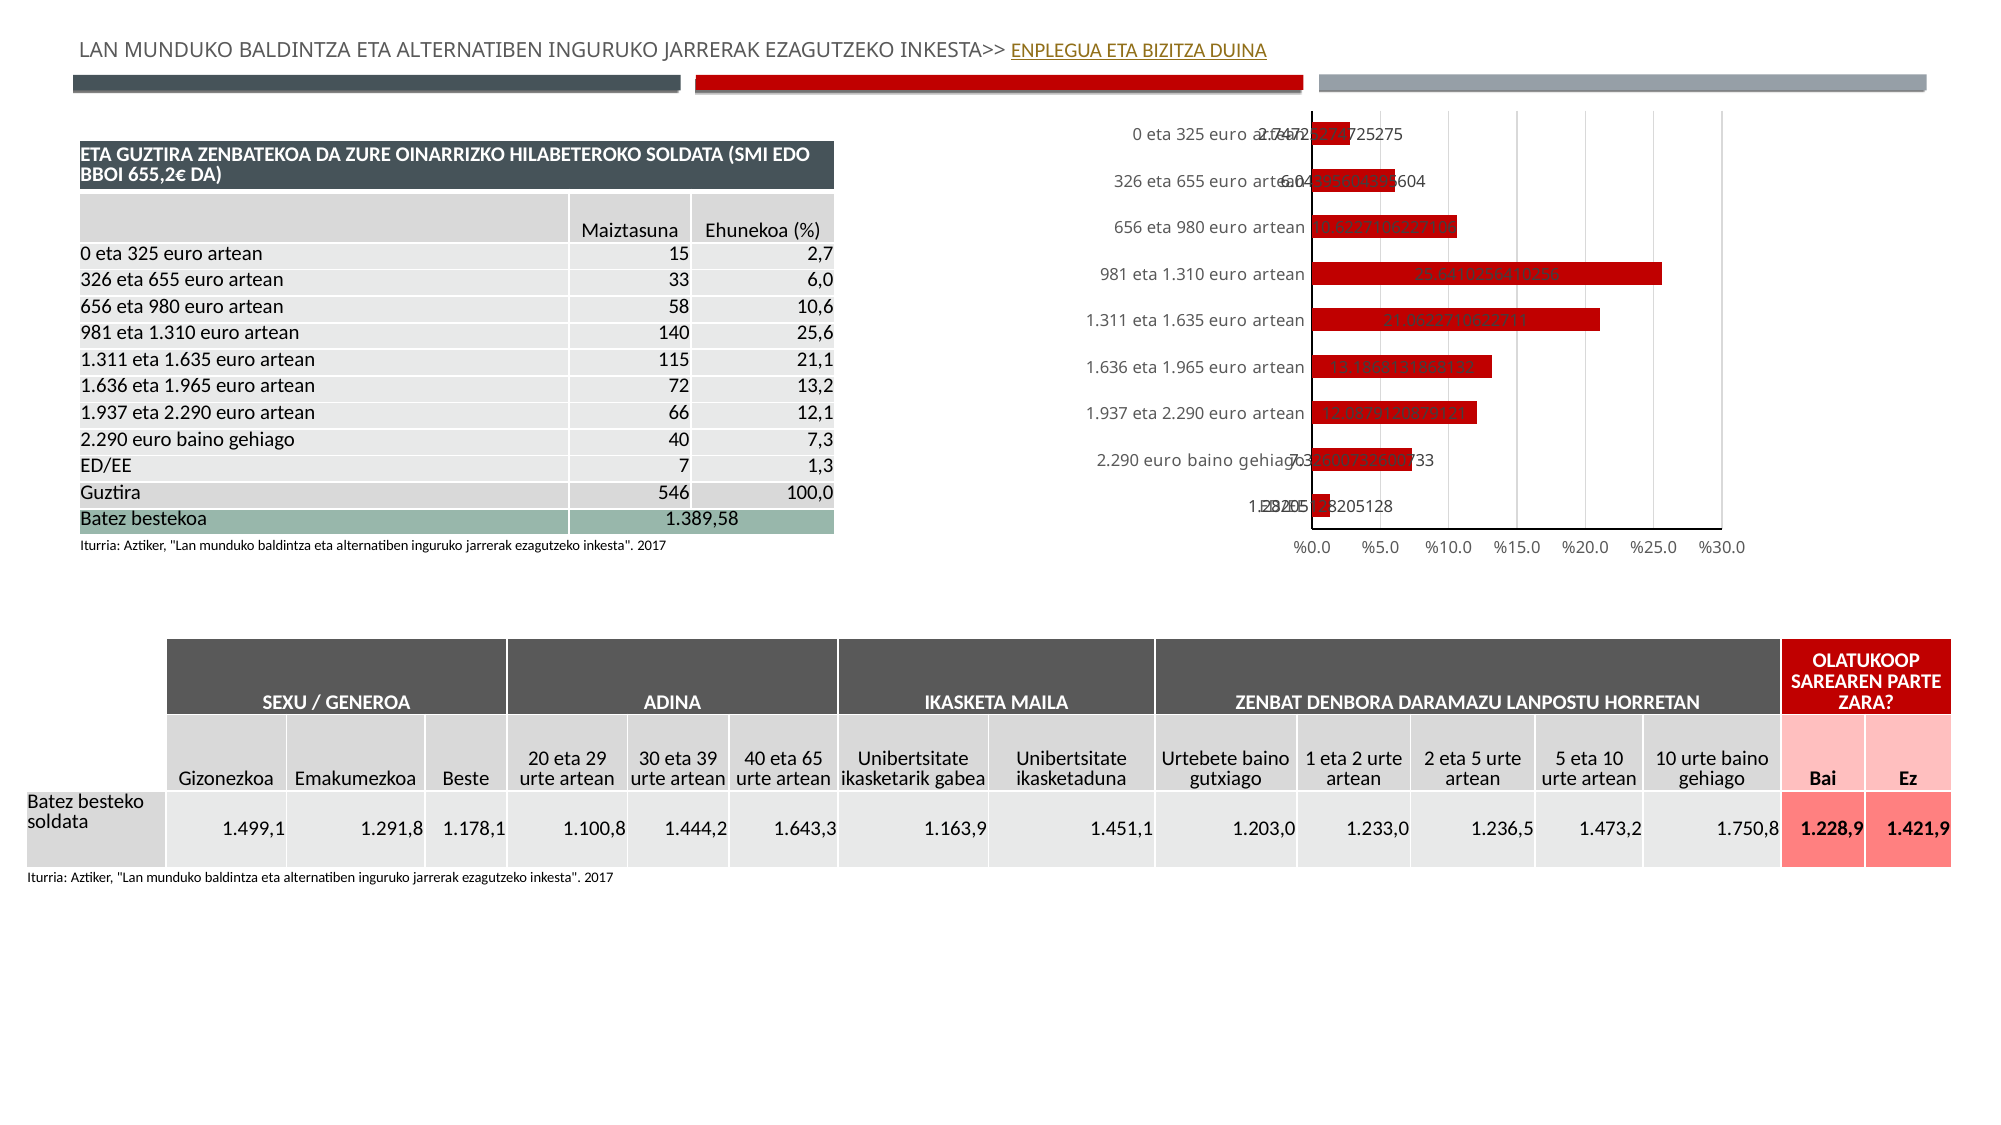

LAN MUNDUKO BALDINTZA ETA ALTERNATIBEN INGURUKO JARRERAK EZAGUTZEKO INKESTA>> ENPLEGUA ETA BIZITZA DUINA
### Chart
| Category | |
|---|---|
| ED/EE | 1.28205128205128 |
| 2.290 euro baino gehiago | 7.32600732600733 |
| 1.937 eta 2.290 euro artean | 12.0879120879121 |
| 1.636 eta 1.965 euro artean | 13.1868131868132 |
| 1.311 eta 1.635 euro artean | 21.0622710622711 |
| 981 eta 1.310 euro artean | 25.6410256410256 |
| 656 eta 980 euro artean | 10.6227106227106 |
| 326 eta 655 euro artean | 6.04395604395604 |
| 0 eta 325 euro artean | 2.74725274725275 || ETA GUZTIRA ZENBATEKOA DA ZURE OINARRIZKO HILABETEROKO SOLDATA (SMI EDO BBOI 655,2€ DA) | | |
| --- | --- | --- |
| | Maiztasuna | Ehunekoa (%) |
| 0 eta 325 euro artean | 15 | 2,7 |
| 326 eta 655 euro artean | 33 | 6,0 |
| 656 eta 980 euro artean | 58 | 10,6 |
| 981 eta 1.310 euro artean | 140 | 25,6 |
| 1.311 eta 1.635 euro artean | 115 | 21,1 |
| 1.636 eta 1.965 euro artean | 72 | 13,2 |
| 1.937 eta 2.290 euro artean | 66 | 12,1 |
| 2.290 euro baino gehiago | 40 | 7,3 |
| ED/EE | 7 | 1,3 |
| Guztira | 546 | 100,0 |
| Batez bestekoa | 1.389,58 | |
| Iturria: Aztiker, "Lan munduko baldintza eta alternatiben inguruko jarrerak ezagutzeko inkesta". 2017 | | |
| | SEXU / GENEROA | | | ADINA | | | IKASKETA MAILA | | ZENBAT DENBORA DARAMAZU LANPOSTU HORRETAN | | | | | OLATUKOOP SAREAREN PARTE ZARA? | |
| --- | --- | --- | --- | --- | --- | --- | --- | --- | --- | --- | --- | --- | --- | --- | --- |
| | Gizonezkoa | Emakumezkoa | Beste | 20 eta 29 urte artean | 30 eta 39 urte artean | 40 eta 65 urte artean | Unibertsitate ikasketarik gabea | Unibertsitate ikasketaduna | Urtebete baino gutxiago | 1 eta 2 urte artean | 2 eta 5 urte artean | 5 eta 10 urte artean | 10 urte baino gehiago | Bai | Ez |
| Batez besteko soldata | 1.499,1 | 1.291,8 | 1.178,1 | 1.100,8 | 1.444,2 | 1.643,3 | 1.163,9 | 1.451,1 | 1.203,0 | 1.233,0 | 1.236,5 | 1.473,2 | 1.750,8 | 1.228,9 | 1.421,9 |
| Iturria: Aztiker, "Lan munduko baldintza eta alternatiben inguruko jarrerak ezagutzeko inkesta". 2017 | | | | | | | | | | | | | | | |